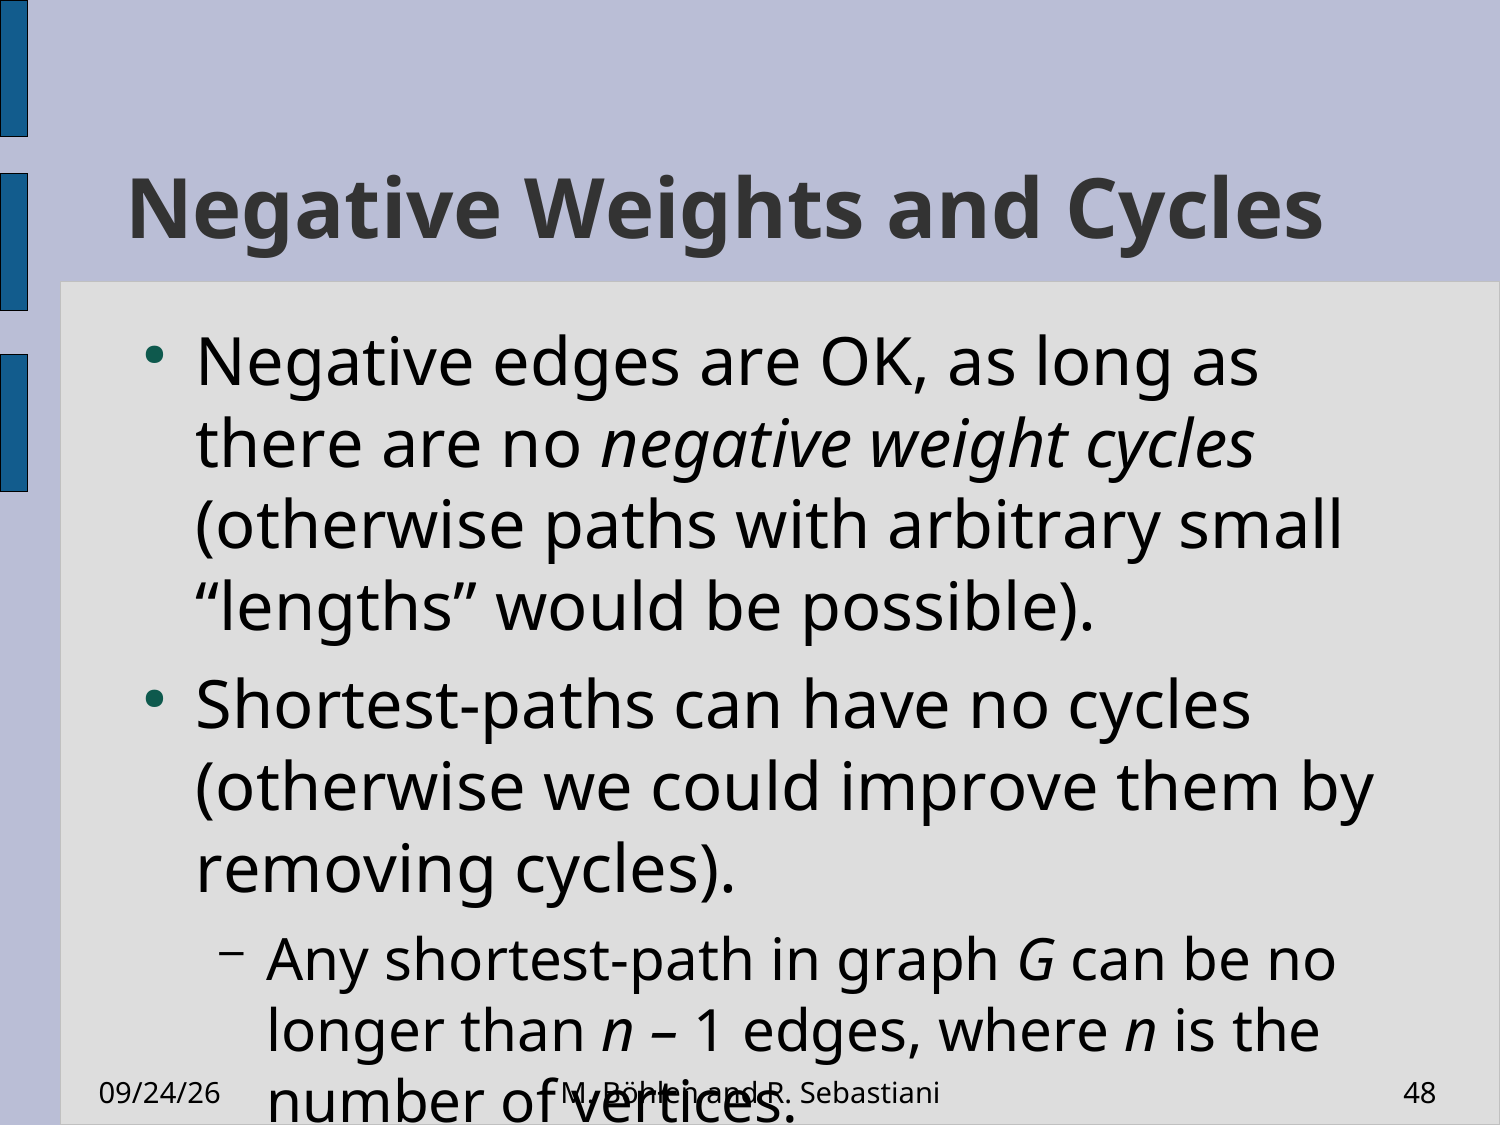

# Negative Weights and Cycles
Negative edges are OK, as long as there are no negative weight cycles (otherwise paths with arbitrary small “lengths” would be possible).
Shortest-paths can have no cycles (otherwise we could improve them by removing cycles).
Any shortest-path in graph G can be no longer than n – 1 edges, where n is the number of vertices.
M. Böhlen and R. Sebastiani
48